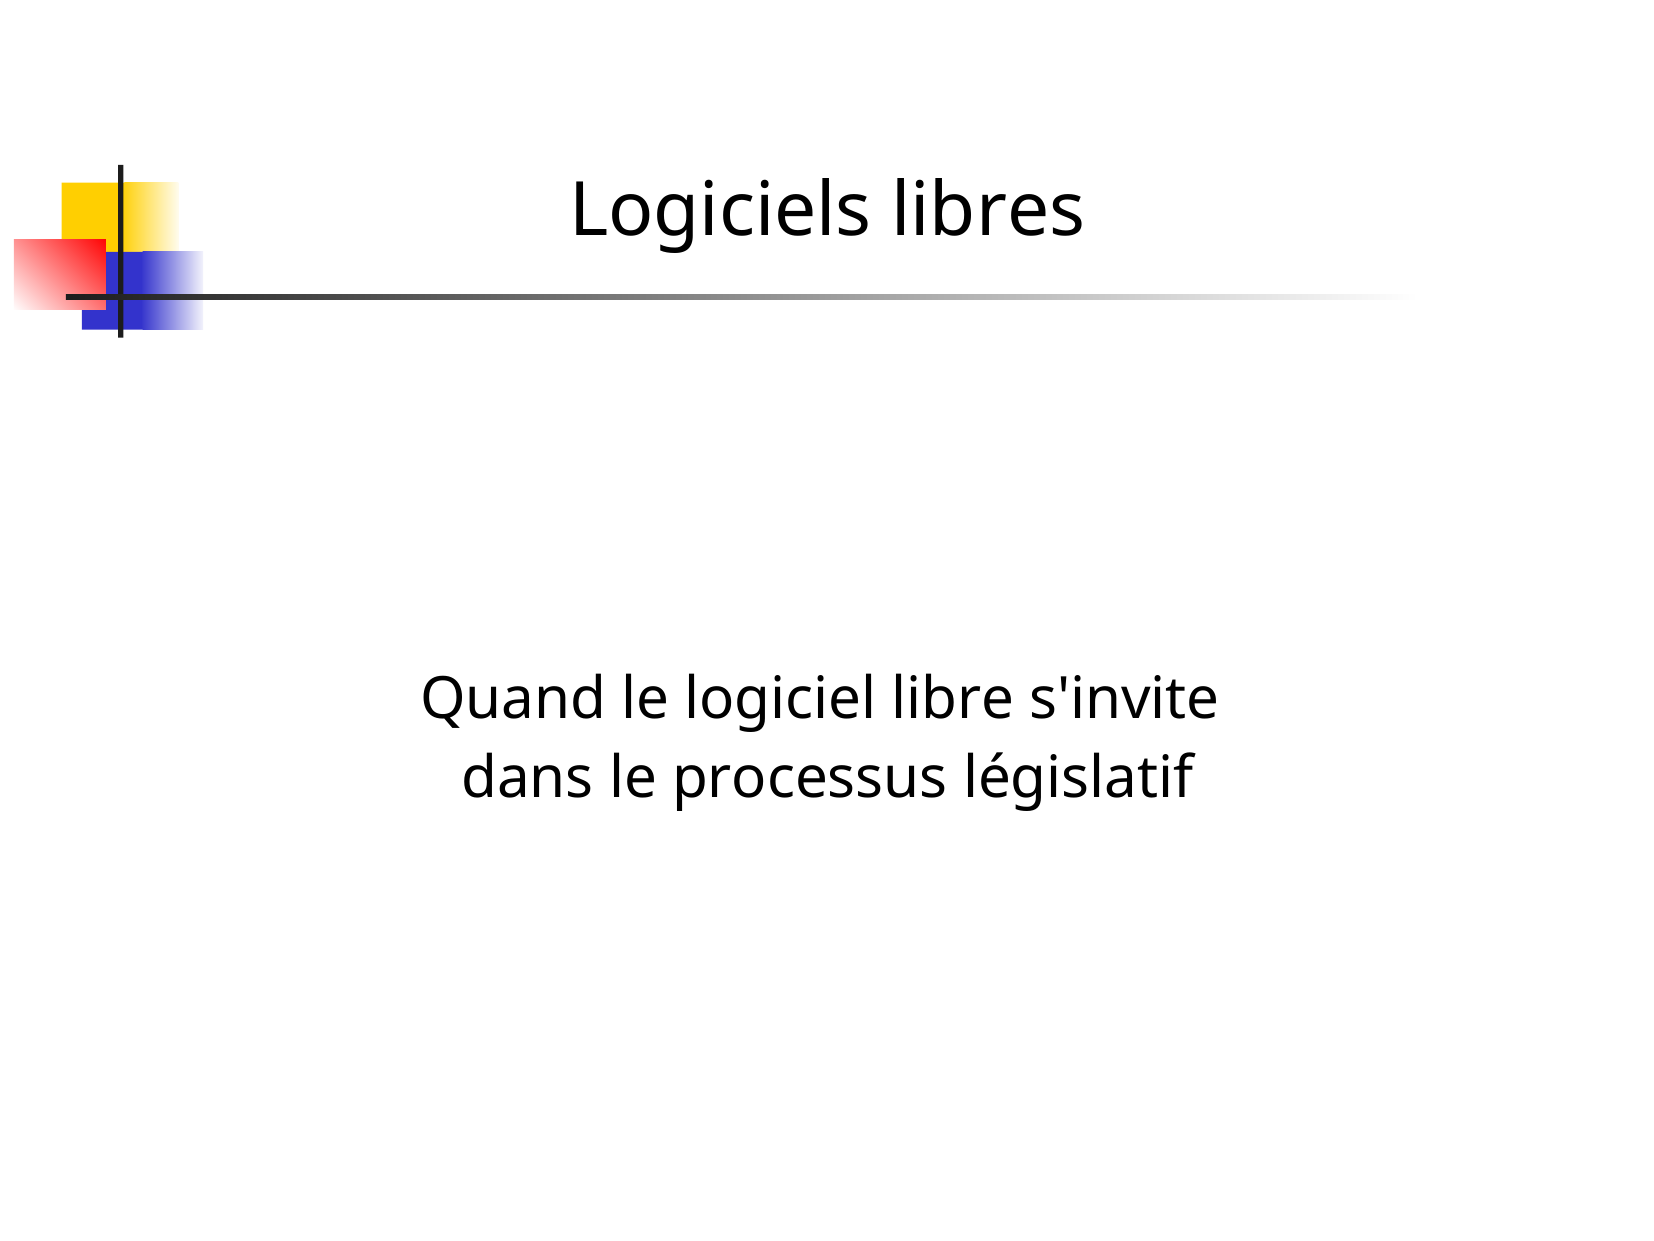

# Logiciels libres
Quand le logiciel libre s'invite
dans le processus législatif